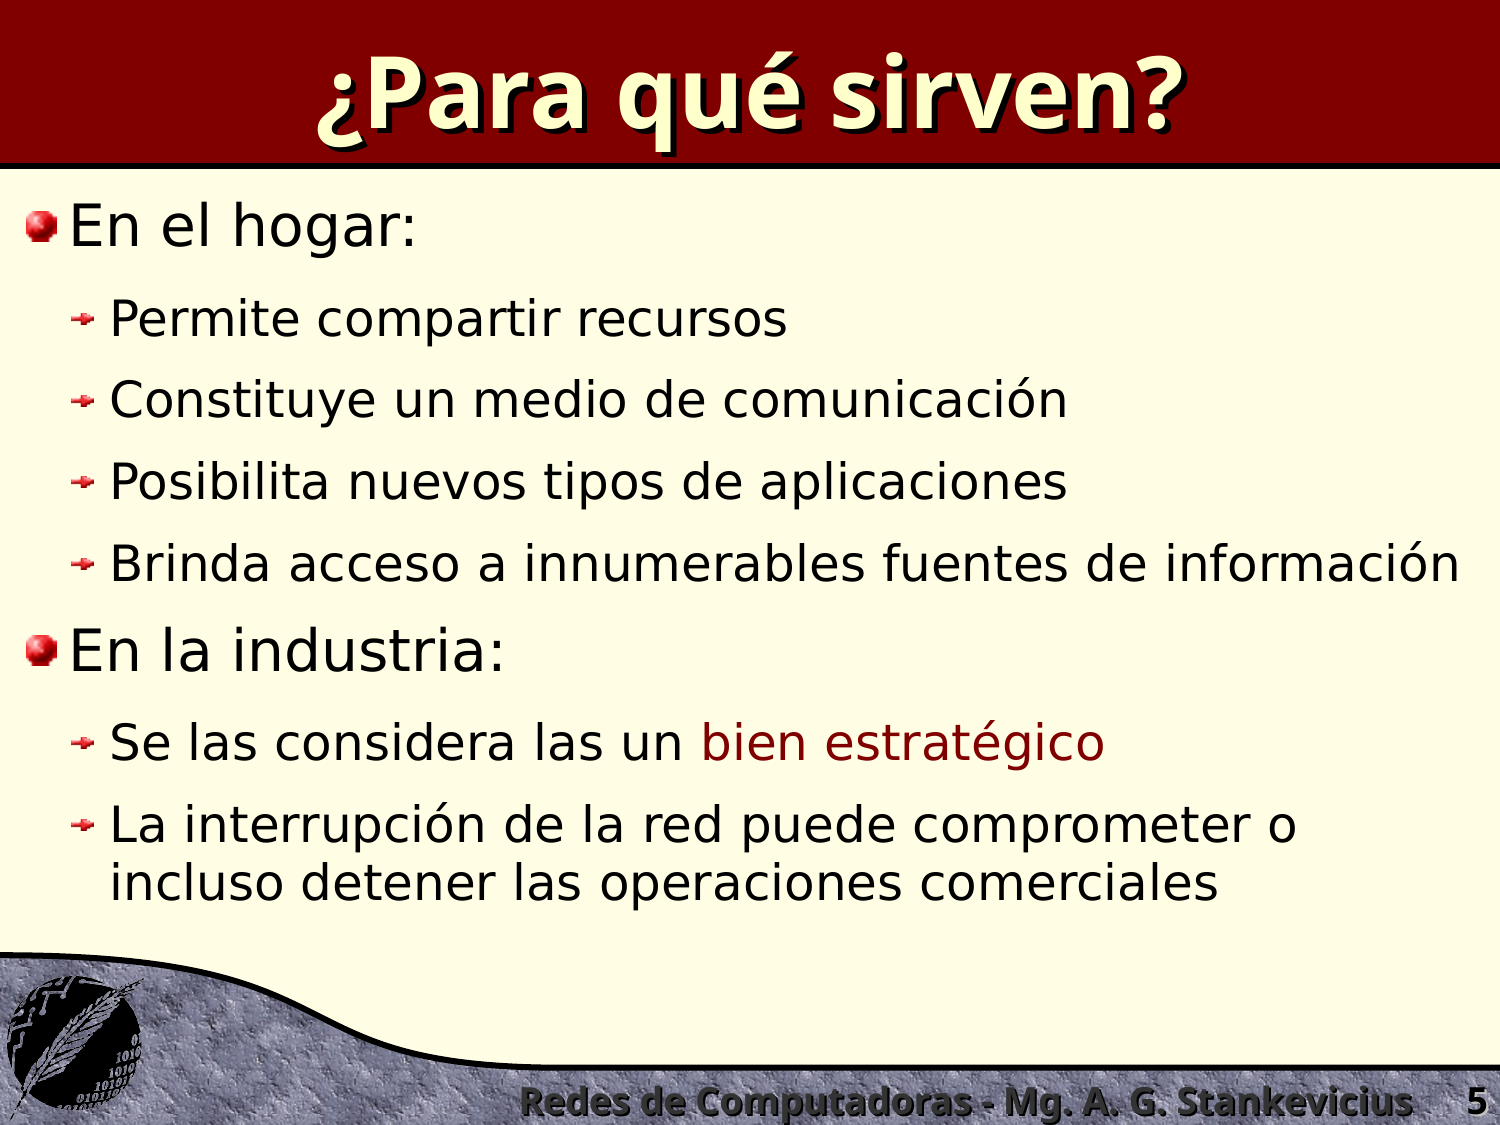

# ¿Para qué sirven?
En el hogar:
Permite compartir recursos
Constituye un medio de comunicación
Posibilita nuevos tipos de aplicaciones
Brinda acceso a innumerables fuentes de información
En la industria:
Se las considera las un bien estratégico
La interrupción de la red puede comprometer o incluso detener las operaciones comerciales
5